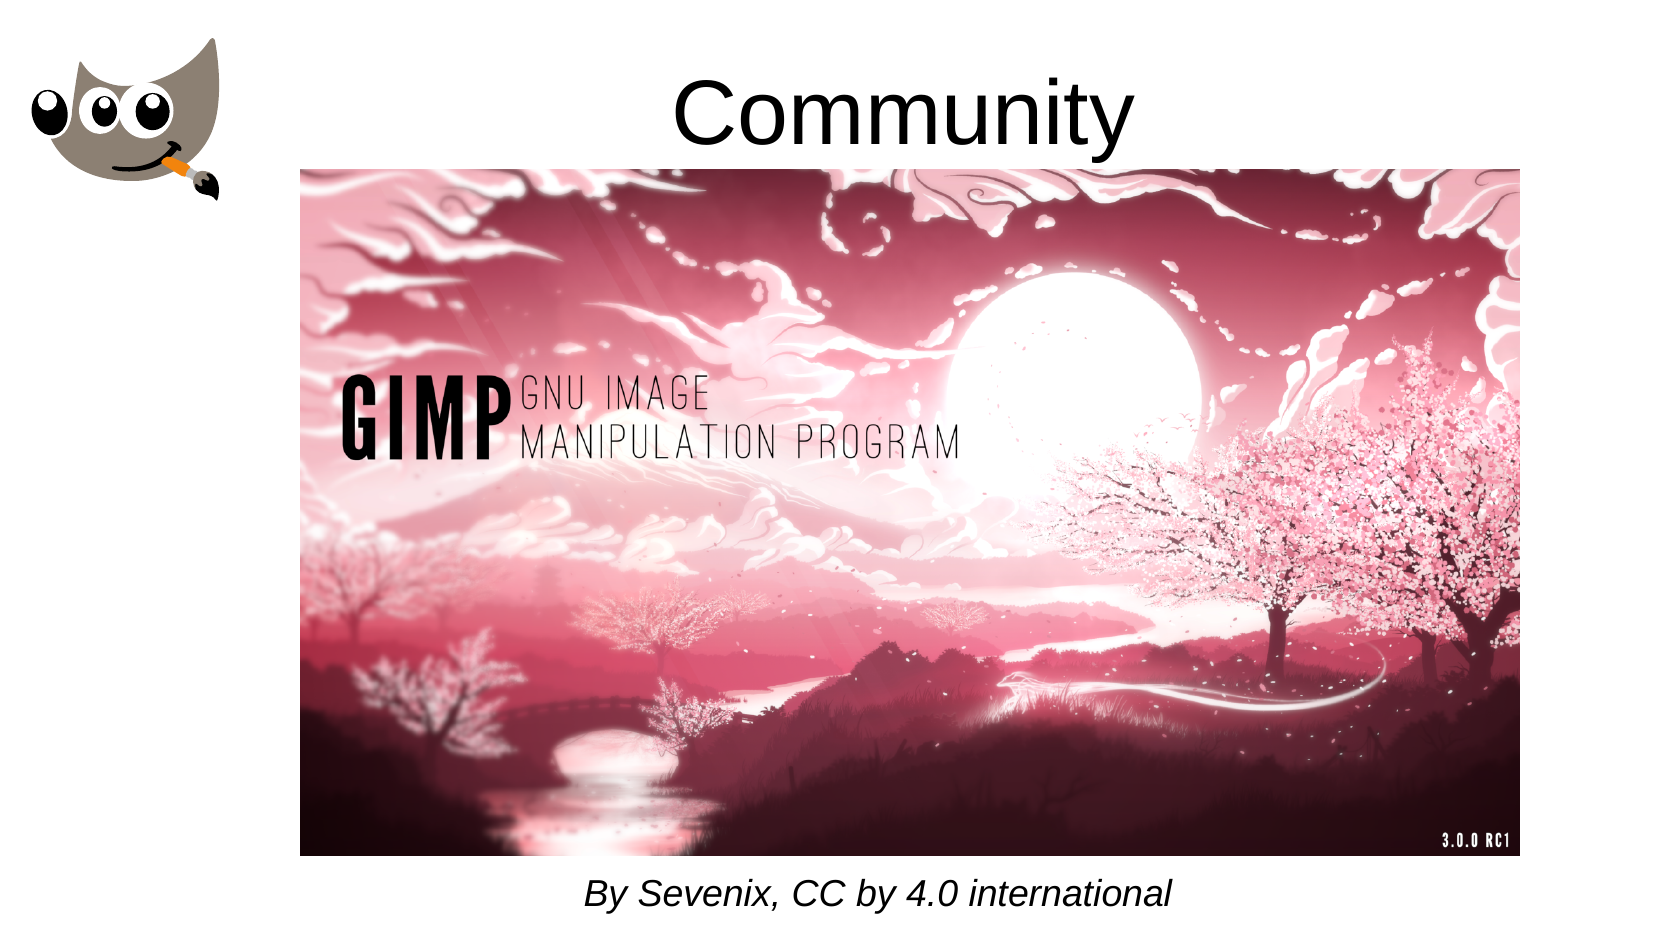

# Community
By Sevenix, CC by 4.0 international